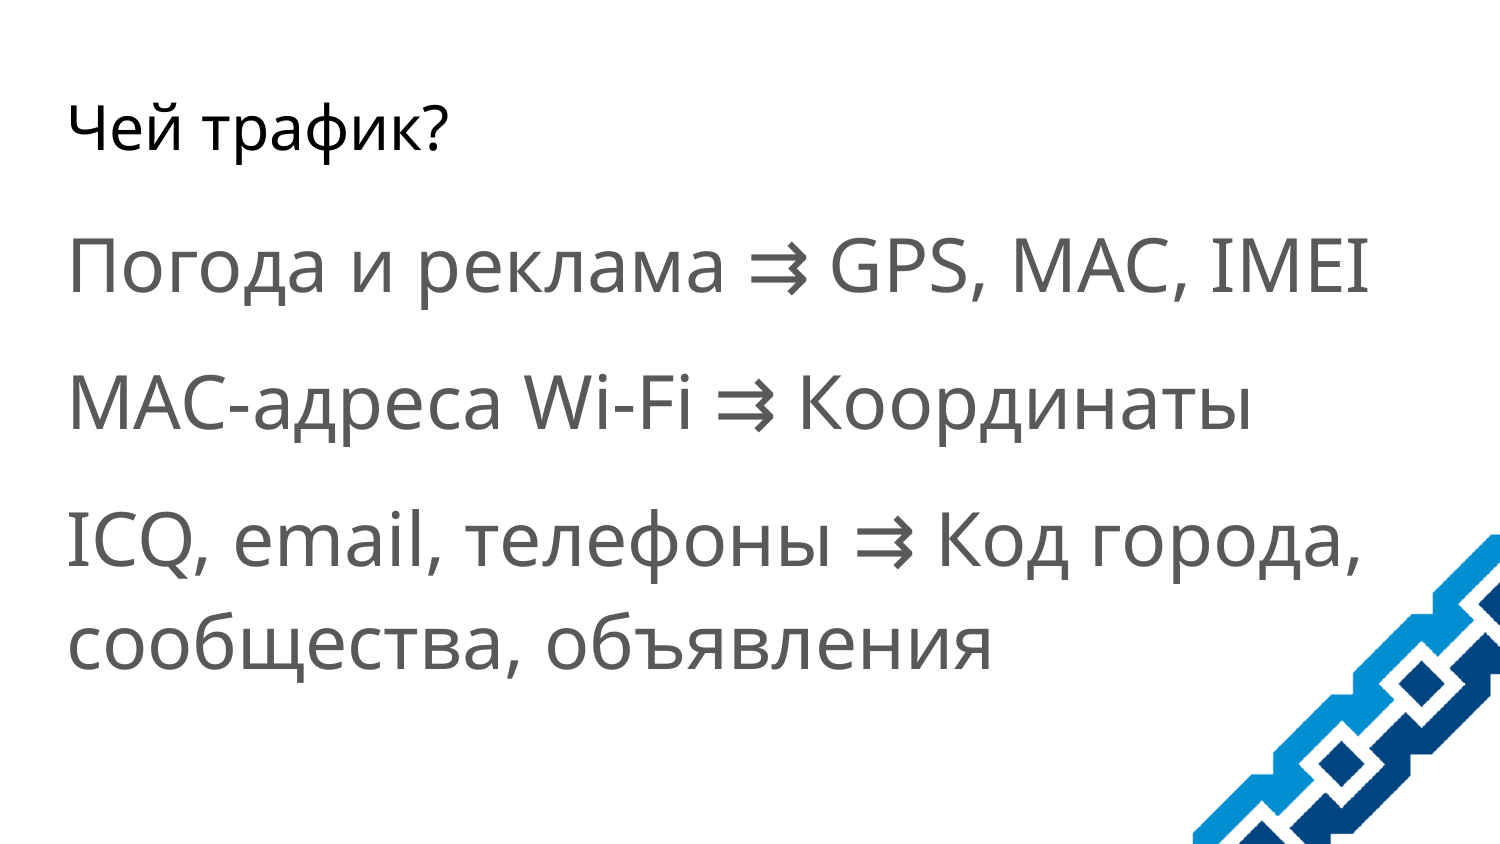

# Чей трафик?
Погода и реклама ⇉ GPS, MAC, IMEI
MAC-адреса Wi-Fi ⇉ Координаты
ICQ, email, телефоны ⇉ Код города,
сообщества, объявления